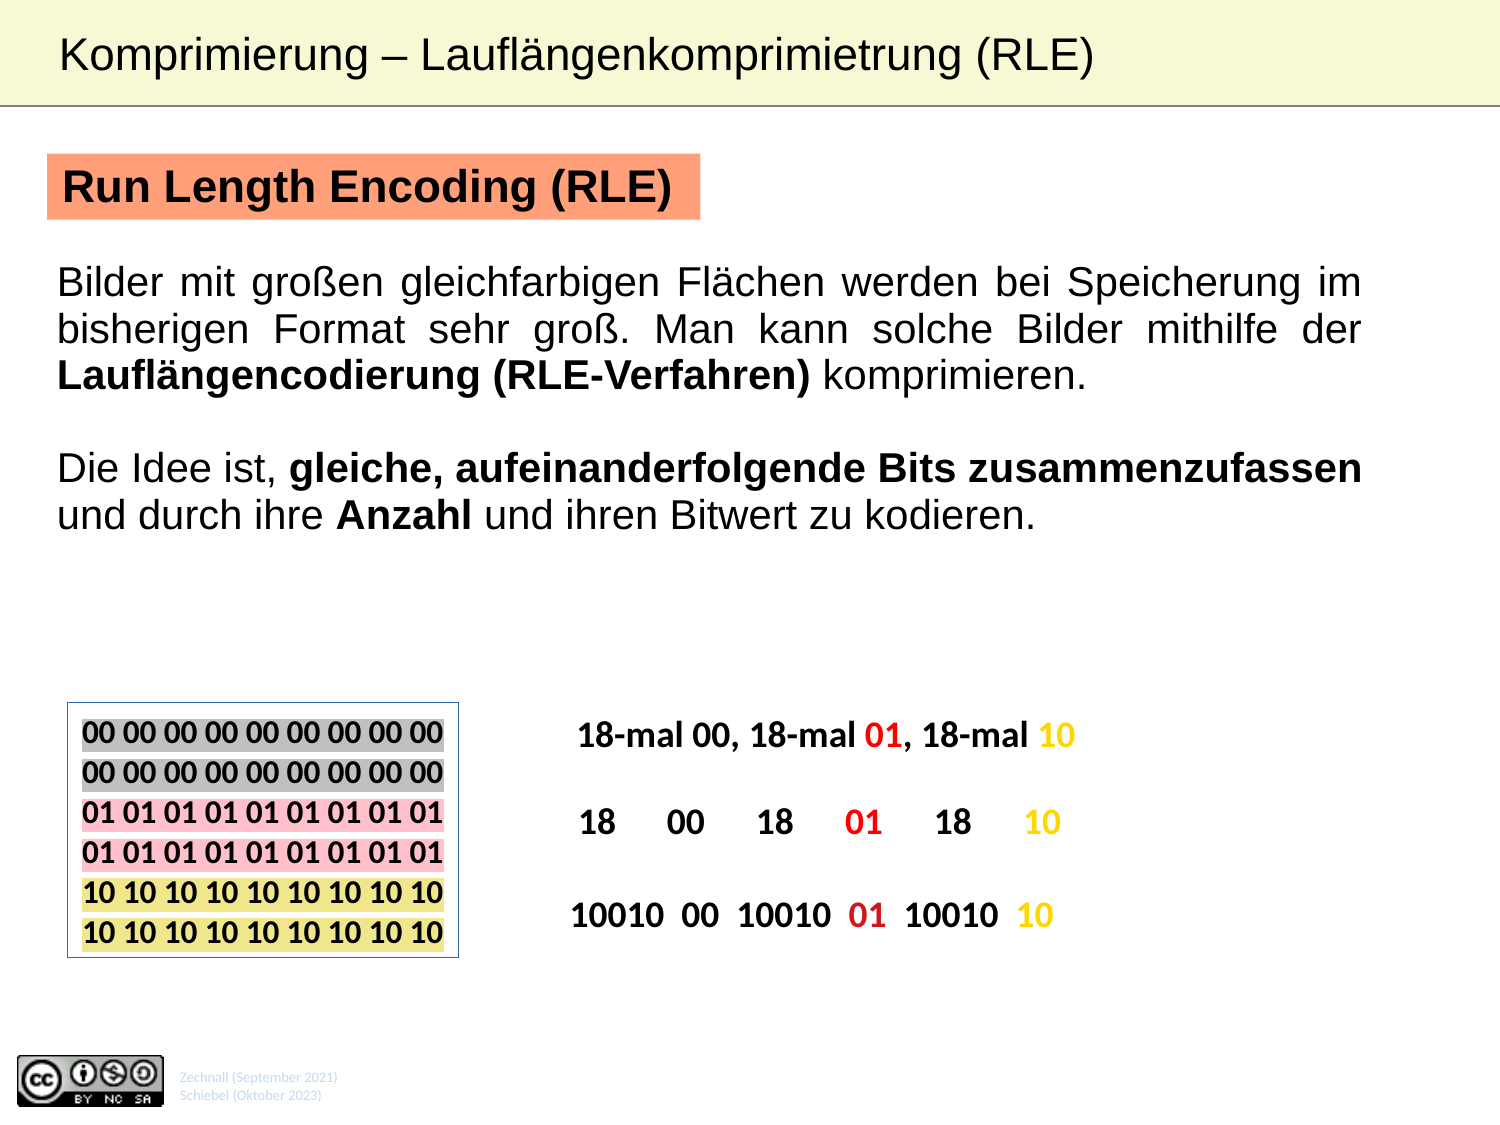

# Komprimierung – Lauflängenkomprimietrung (RLE)
Run Length Encoding (RLE)
Bilder mit großen gleichfarbigen Flächen werden bei Speicherung im bisherigen Format sehr groß. Man kann solche Bilder mithilfe der Lauflängencodierung (RLE-Verfahren) komprimieren.
Die Idee ist, gleiche, aufeinanderfolgende Bits zusammenzufassen und durch ihre Anzahl und ihren Bitwert zu kodieren.
00 00 00 00 00 00 00 00 00
00 00 00 00 00 00 00 00 00
01 01 01 01 01 01 01 01 01
01 01 01 01 01 01 01 01 01
10 10 10 10 10 10 10 10 10
10 10 10 10 10 10 10 10 10
18-mal 00, 18-mal 01, 18-mal 10
18 00 18 01 18 10
10010 00 10010 01 10010 10